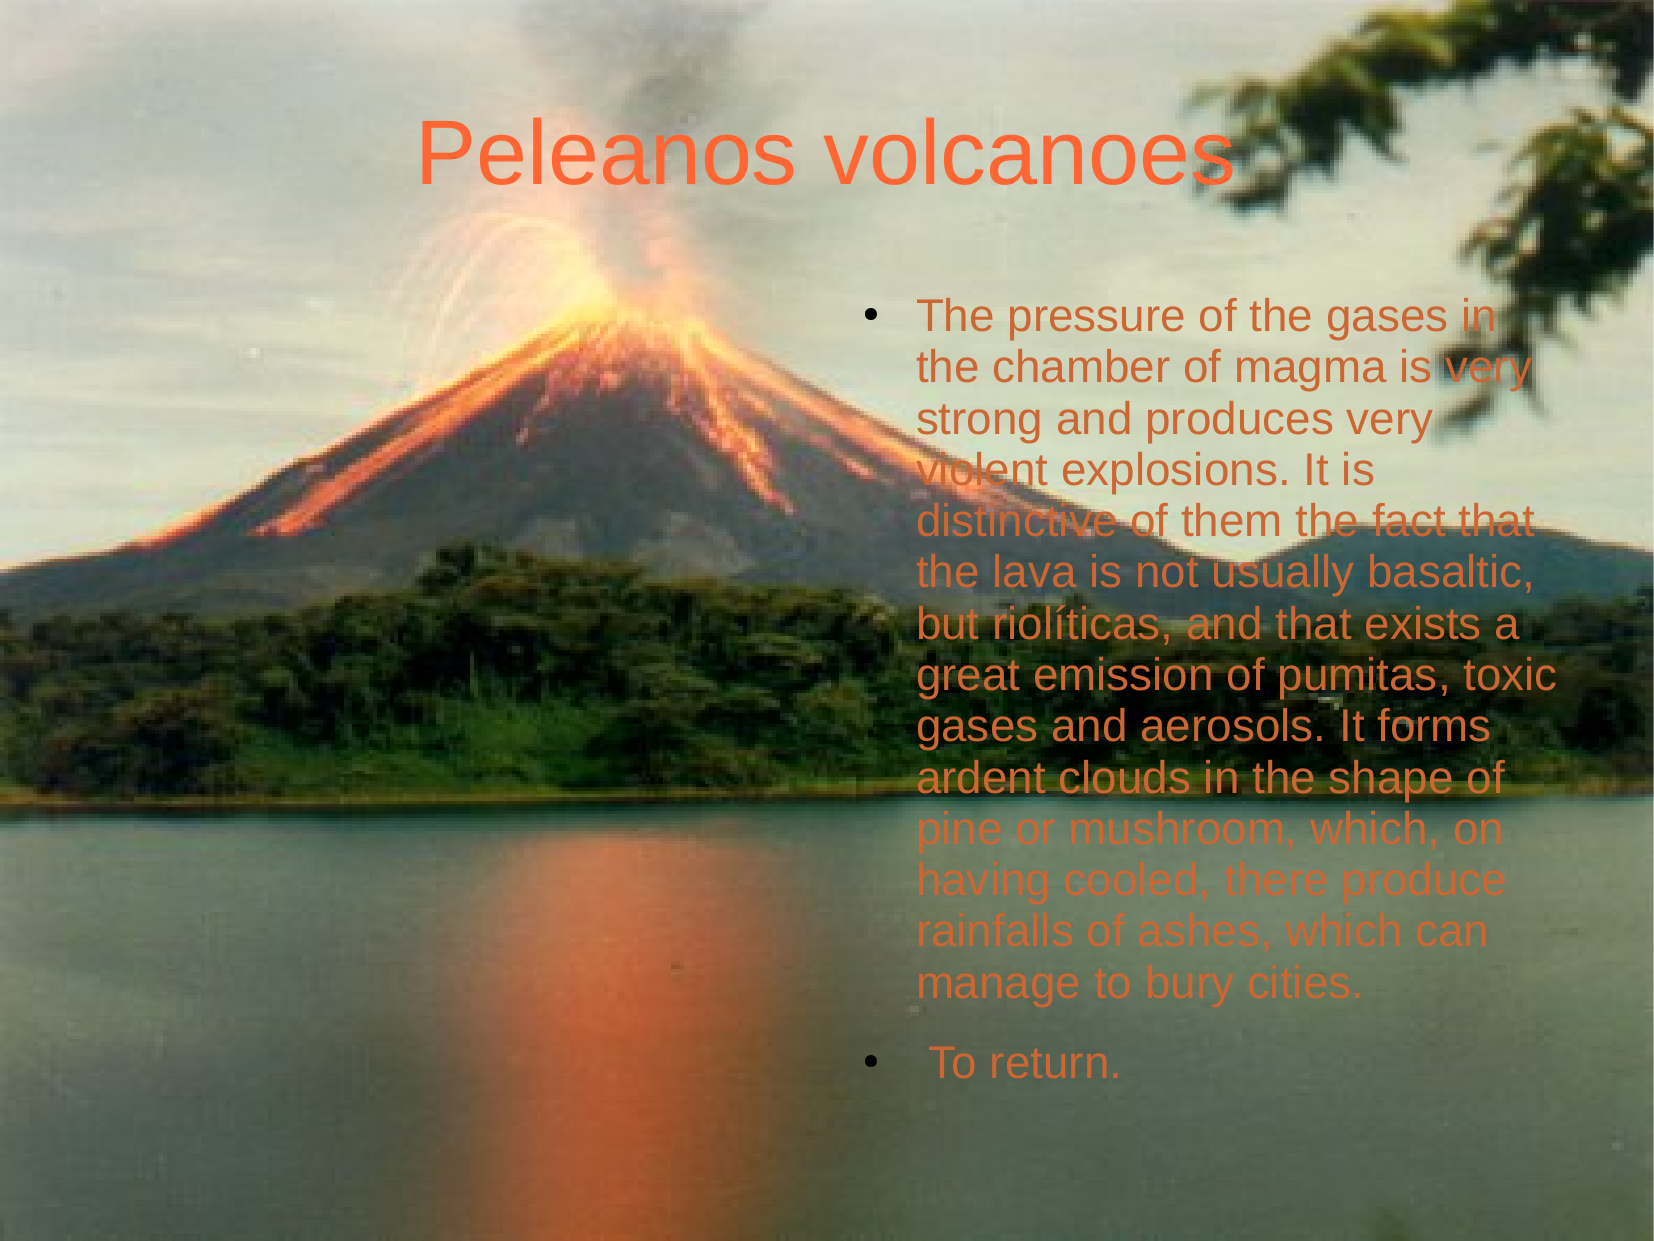

# Peleanos volcanoes
The pressure of the gases in the chamber of magma is very strong and produces very violent explosions. It is distinctive of them the fact that the lava is not usually basaltic, but riolíticas, and that exists a great emission of pumitas, toxic gases and aerosols. It forms ardent clouds in the shape of pine or mushroom, which, on having cooled, there produce rainfalls of ashes, which can manage to bury cities.
 To return.